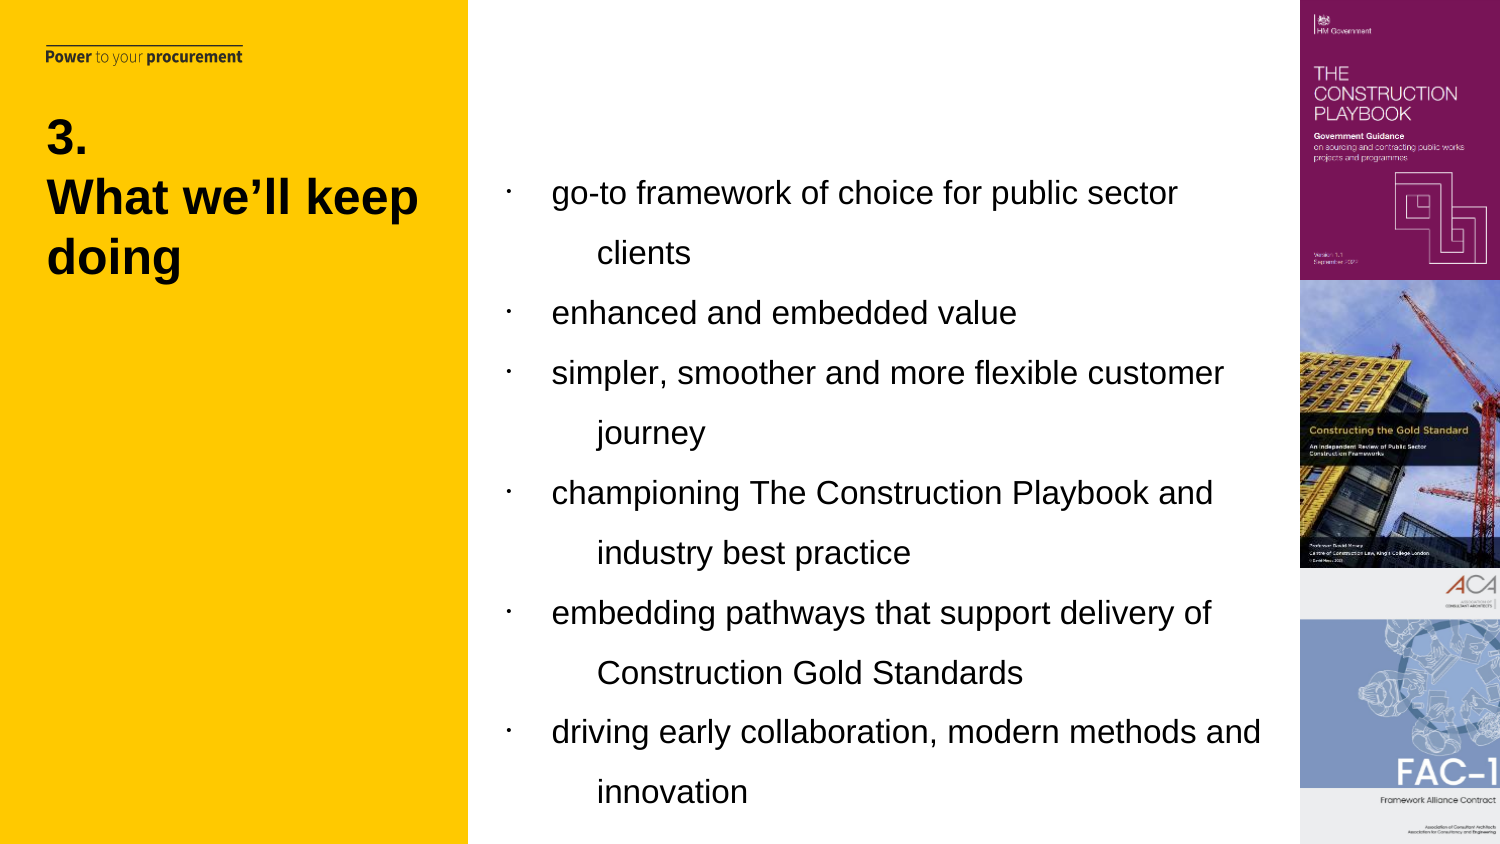

# 3. What we’ll keep doing
go-to framework of choice for public sector clients
enhanced and embedded value
simpler, smoother and more flexible customer journey
championing The Construction Playbook and industry best practice
embedding pathways that support delivery of Construction Gold Standards
driving early collaboration, modern methods and innovation